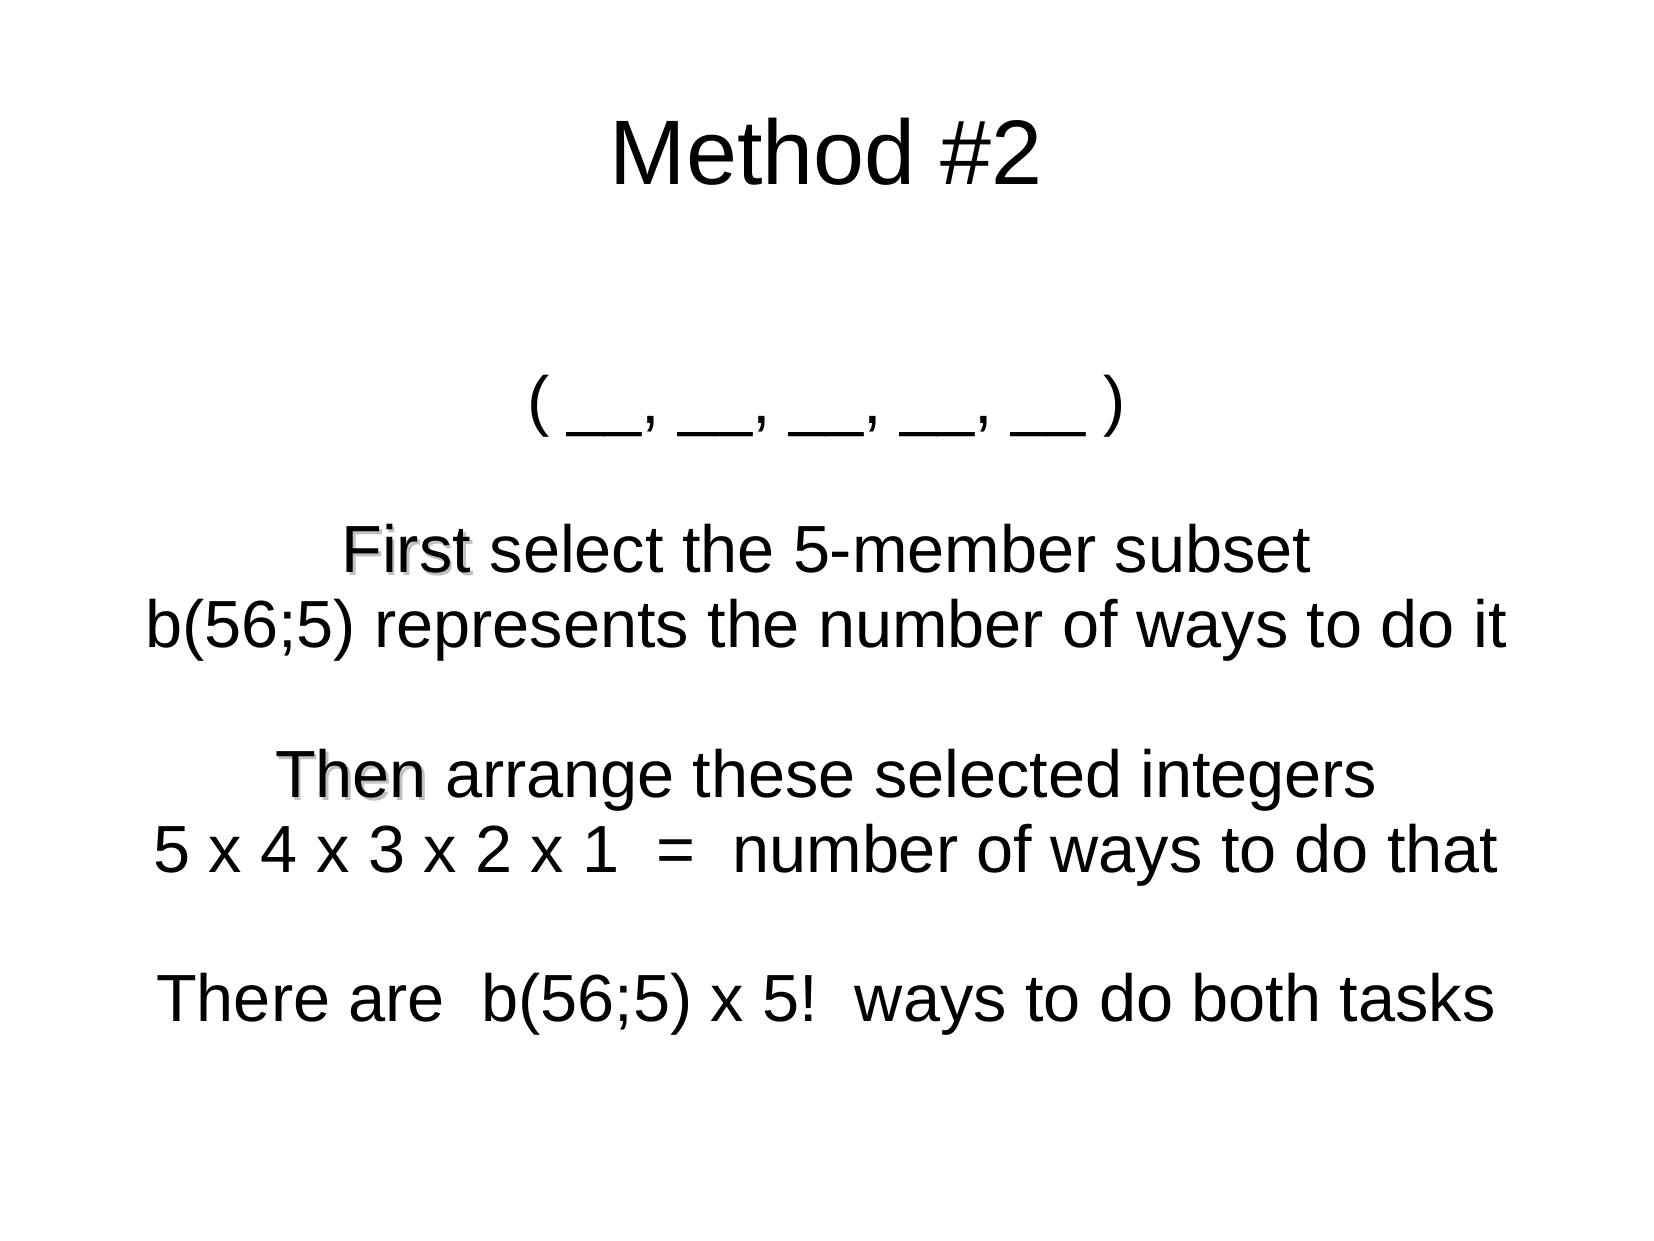

# Method #2
( __, __, __, __, __ )
First select the 5-member subset
b(56;5) represents the number of ways to do it
Then arrange these selected integers
5 x 4 x 3 x 2 x 1 = number of ways to do that
There are b(56;5) x 5! ways to do both tasks